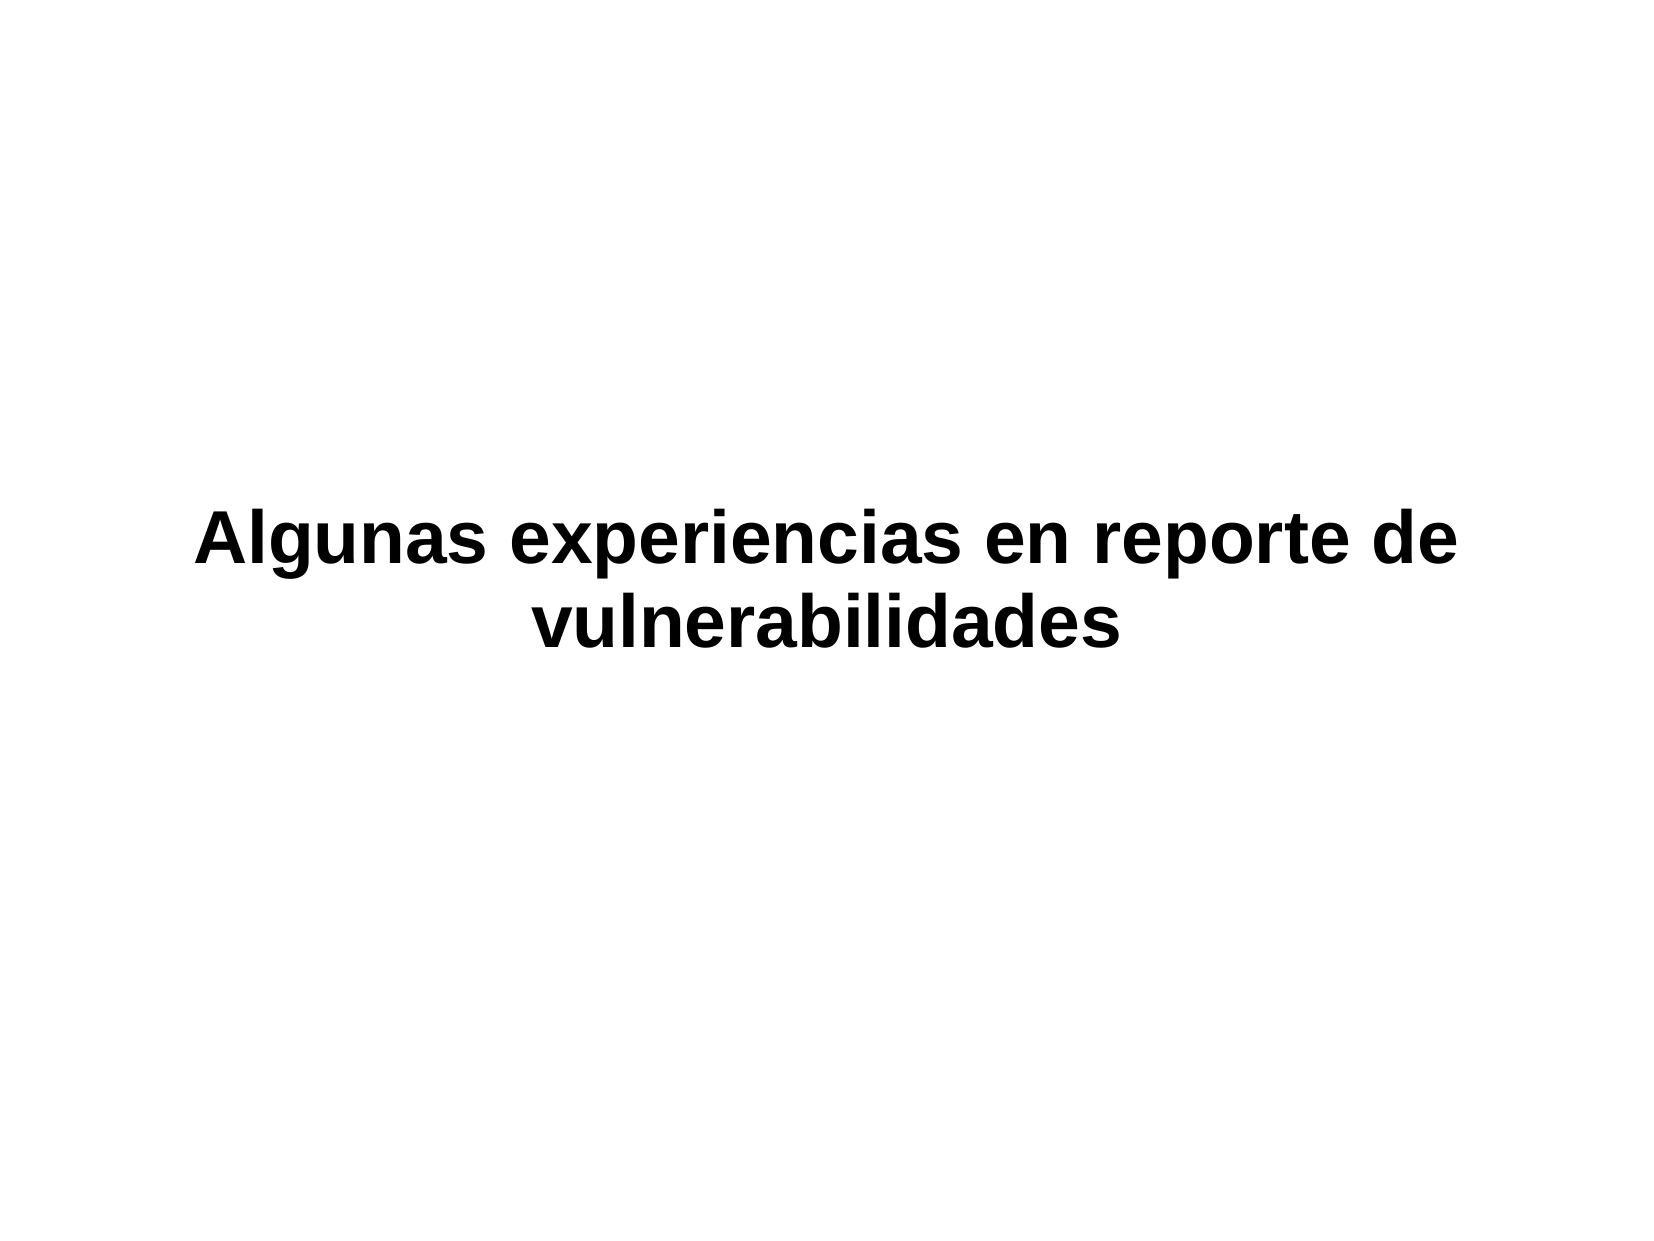

# Algunas experiencias en reporte de vulnerabilidades